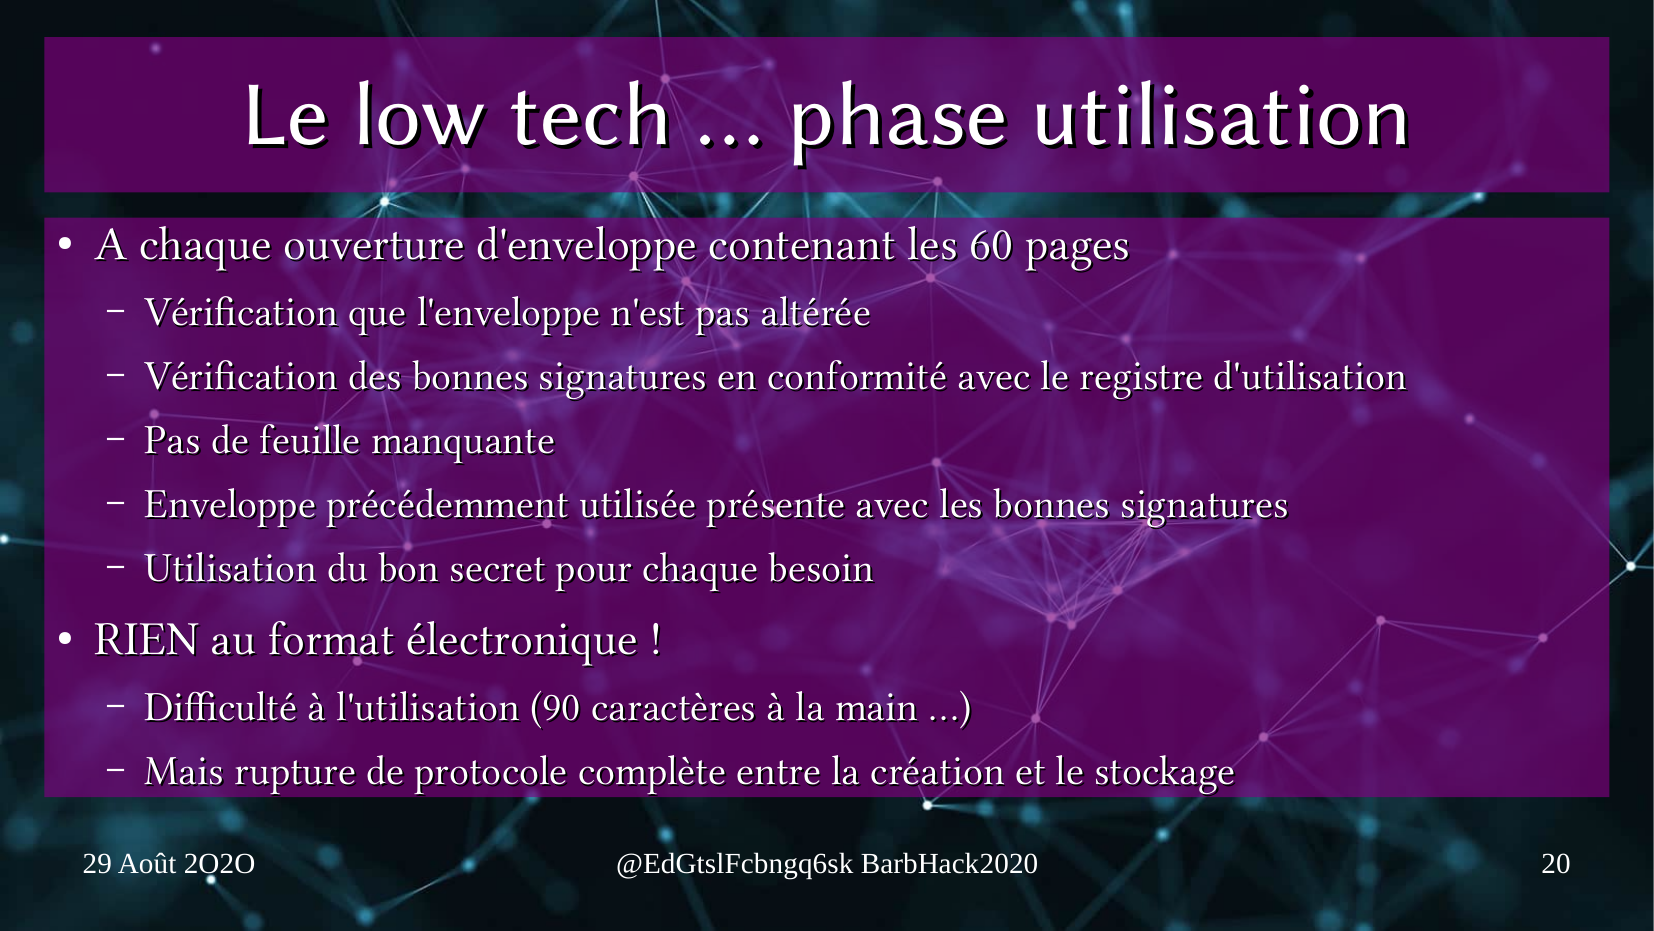

# Le low tech … phase utilisation
A chaque ouverture d'enveloppe contenant les 60 pages
Vérification que l'enveloppe n'est pas altérée
Vérification des bonnes signatures en conformité avec le registre d'utilisation
Pas de feuille manquante
Enveloppe précédemment utilisée présente avec les bonnes signatures
Utilisation du bon secret pour chaque besoin
RIEN au format électronique !
Difficulté à l'utilisation (90 caractères à la main ...)
Mais rupture de protocole complète entre la création et le stockage
29 Août 2O2O
@EdGtslFcbngq6sk BarbHack2020
20